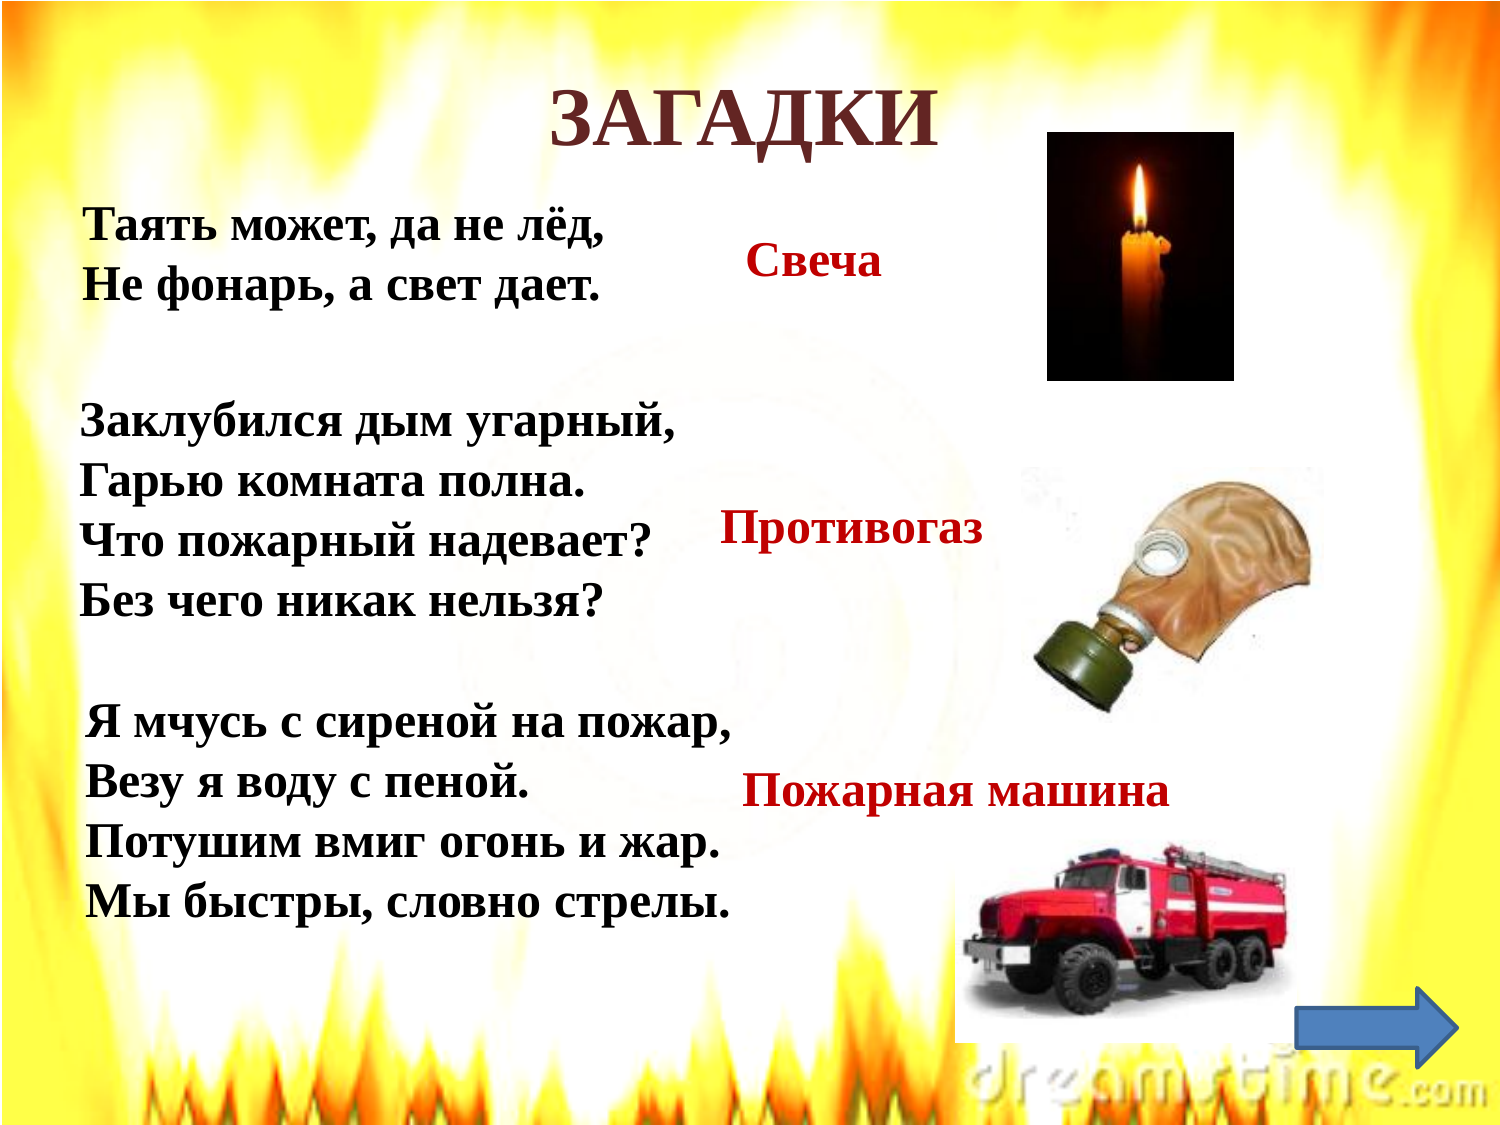

ЗАГАДКИ
Таять может, да не лёд,
Не фонарь, а свет дает.
Свеча
Заклубился дым угарный,
Гарью комната полна.
Что пожарный надевает?
Без чего никак нельзя?
Противогаз
Я мчусь с сиреной на пожар,
Везу я воду с пеной.
Потушим вмиг огонь и жар.
Мы быстры, словно стрелы.
Пожарная машина